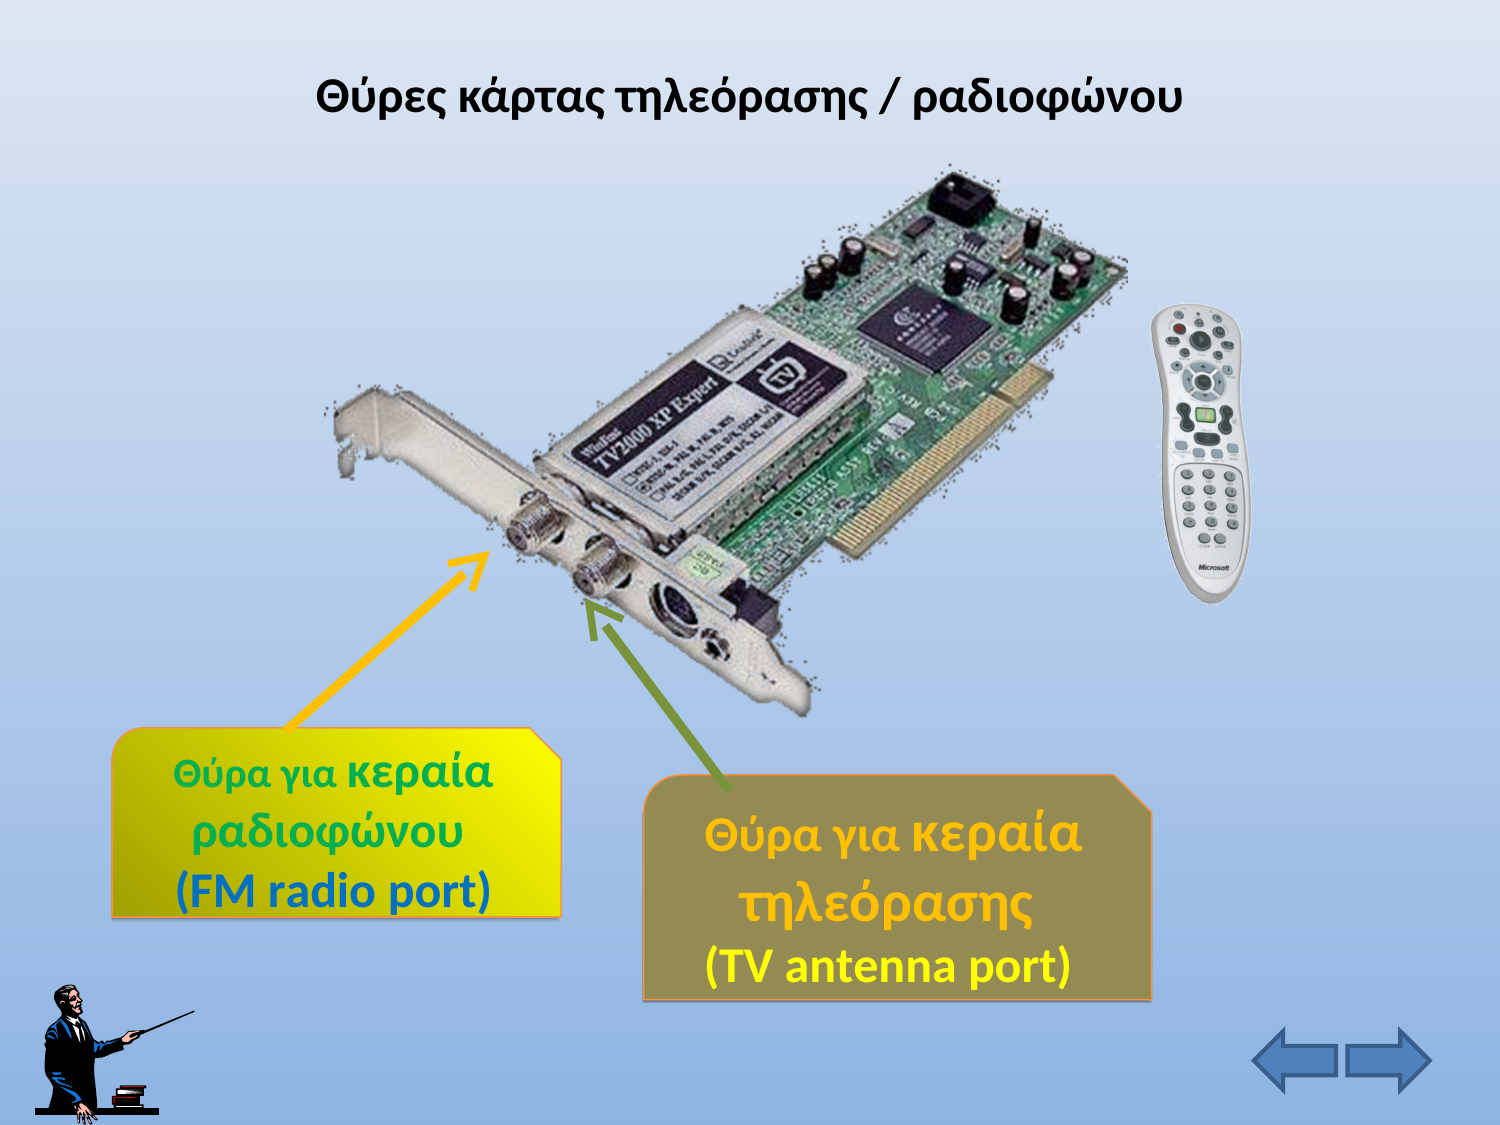

# Θύρες κάρτας τηλεόρασης / ραδιοφώνου
Θύρα για κεραία ραδιοφώνου
(FM radio port)
Θύρα για κεραία τηλεόρασης
(TV antenna port)